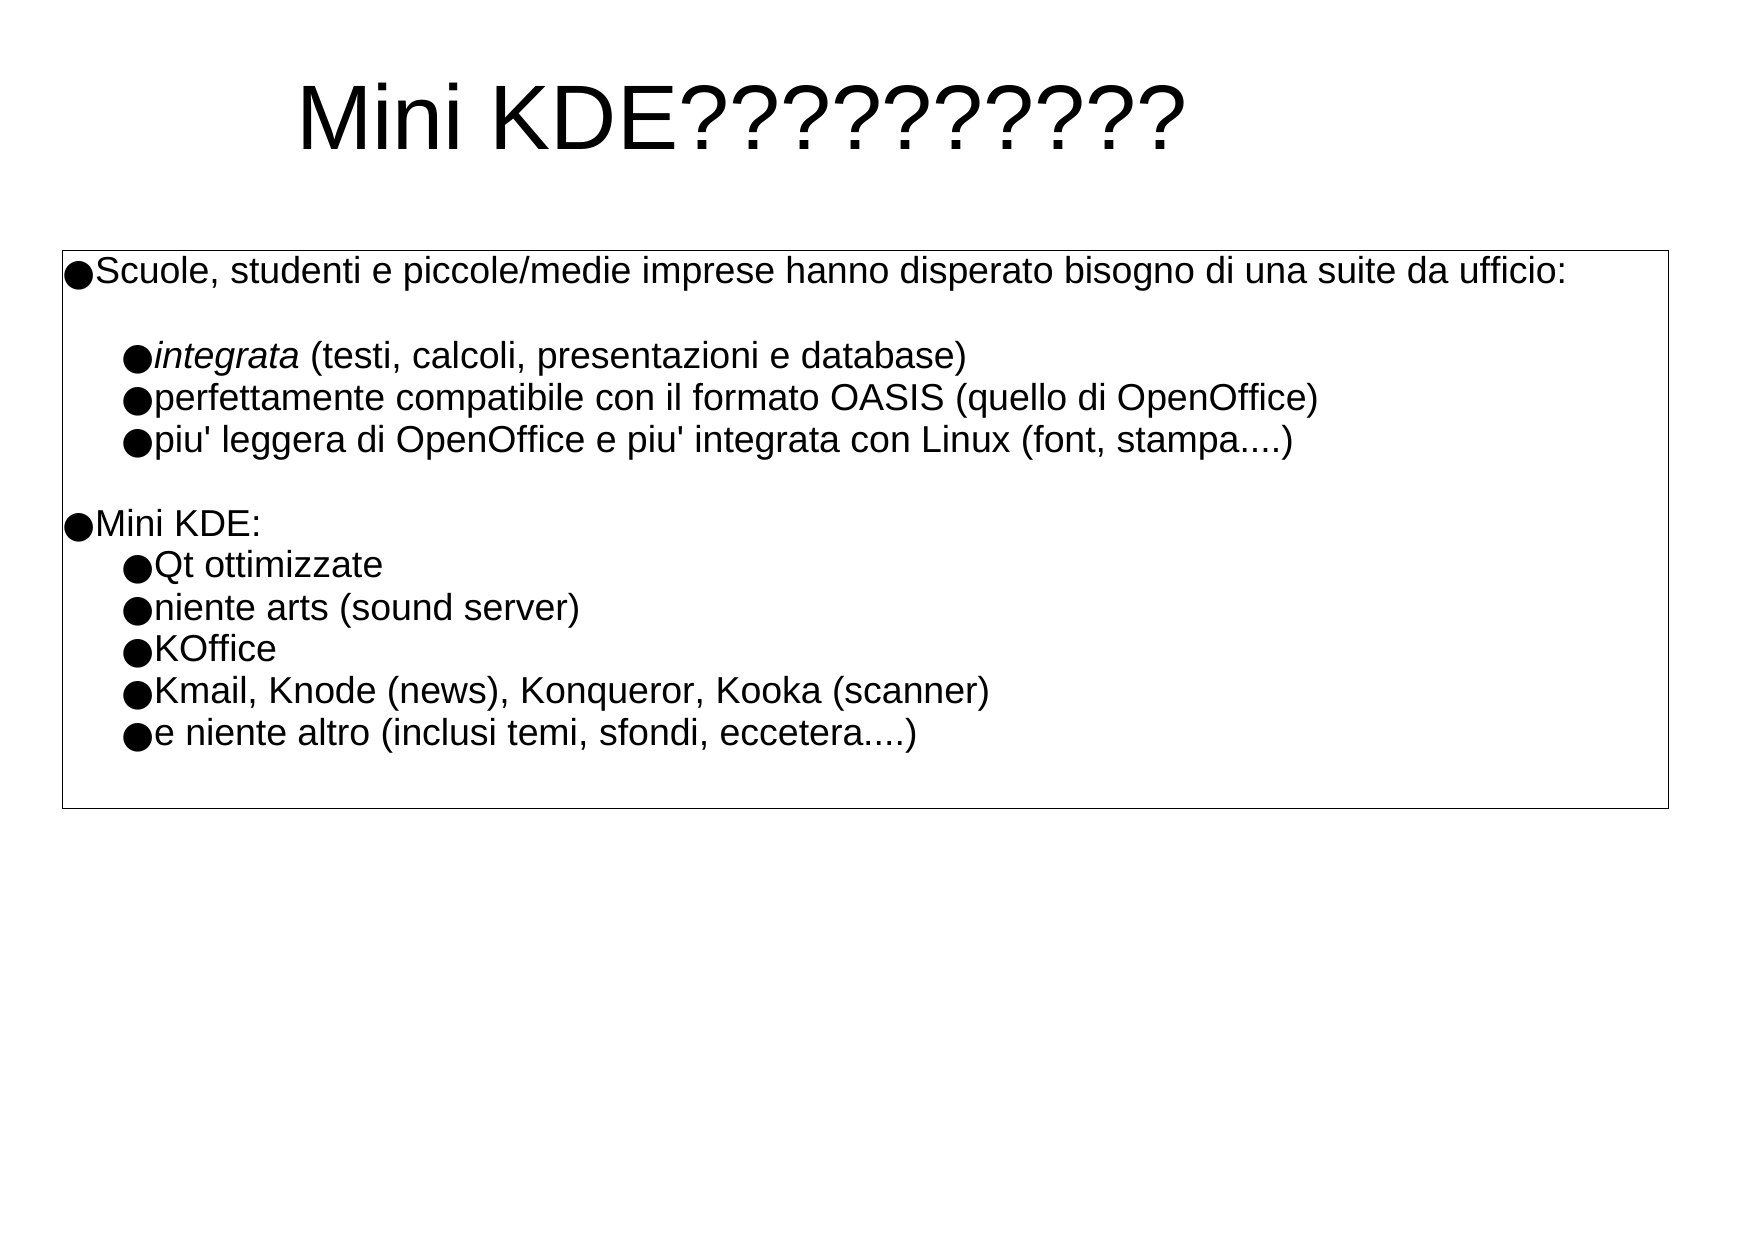

Mini KDE??????????
Scuole, studenti e piccole/medie imprese hanno disperato bisogno di una suite da ufficio:
integrata (testi, calcoli, presentazioni e database)
perfettamente compatibile con il formato OASIS (quello di OpenOffice)
piu' leggera di OpenOffice e piu' integrata con Linux (font, stampa....)
Mini KDE:
Qt ottimizzate
niente arts (sound server)
KOffice
Kmail, Knode (news), Konqueror, Kooka (scanner)
e niente altro (inclusi temi, sfondi, eccetera....)